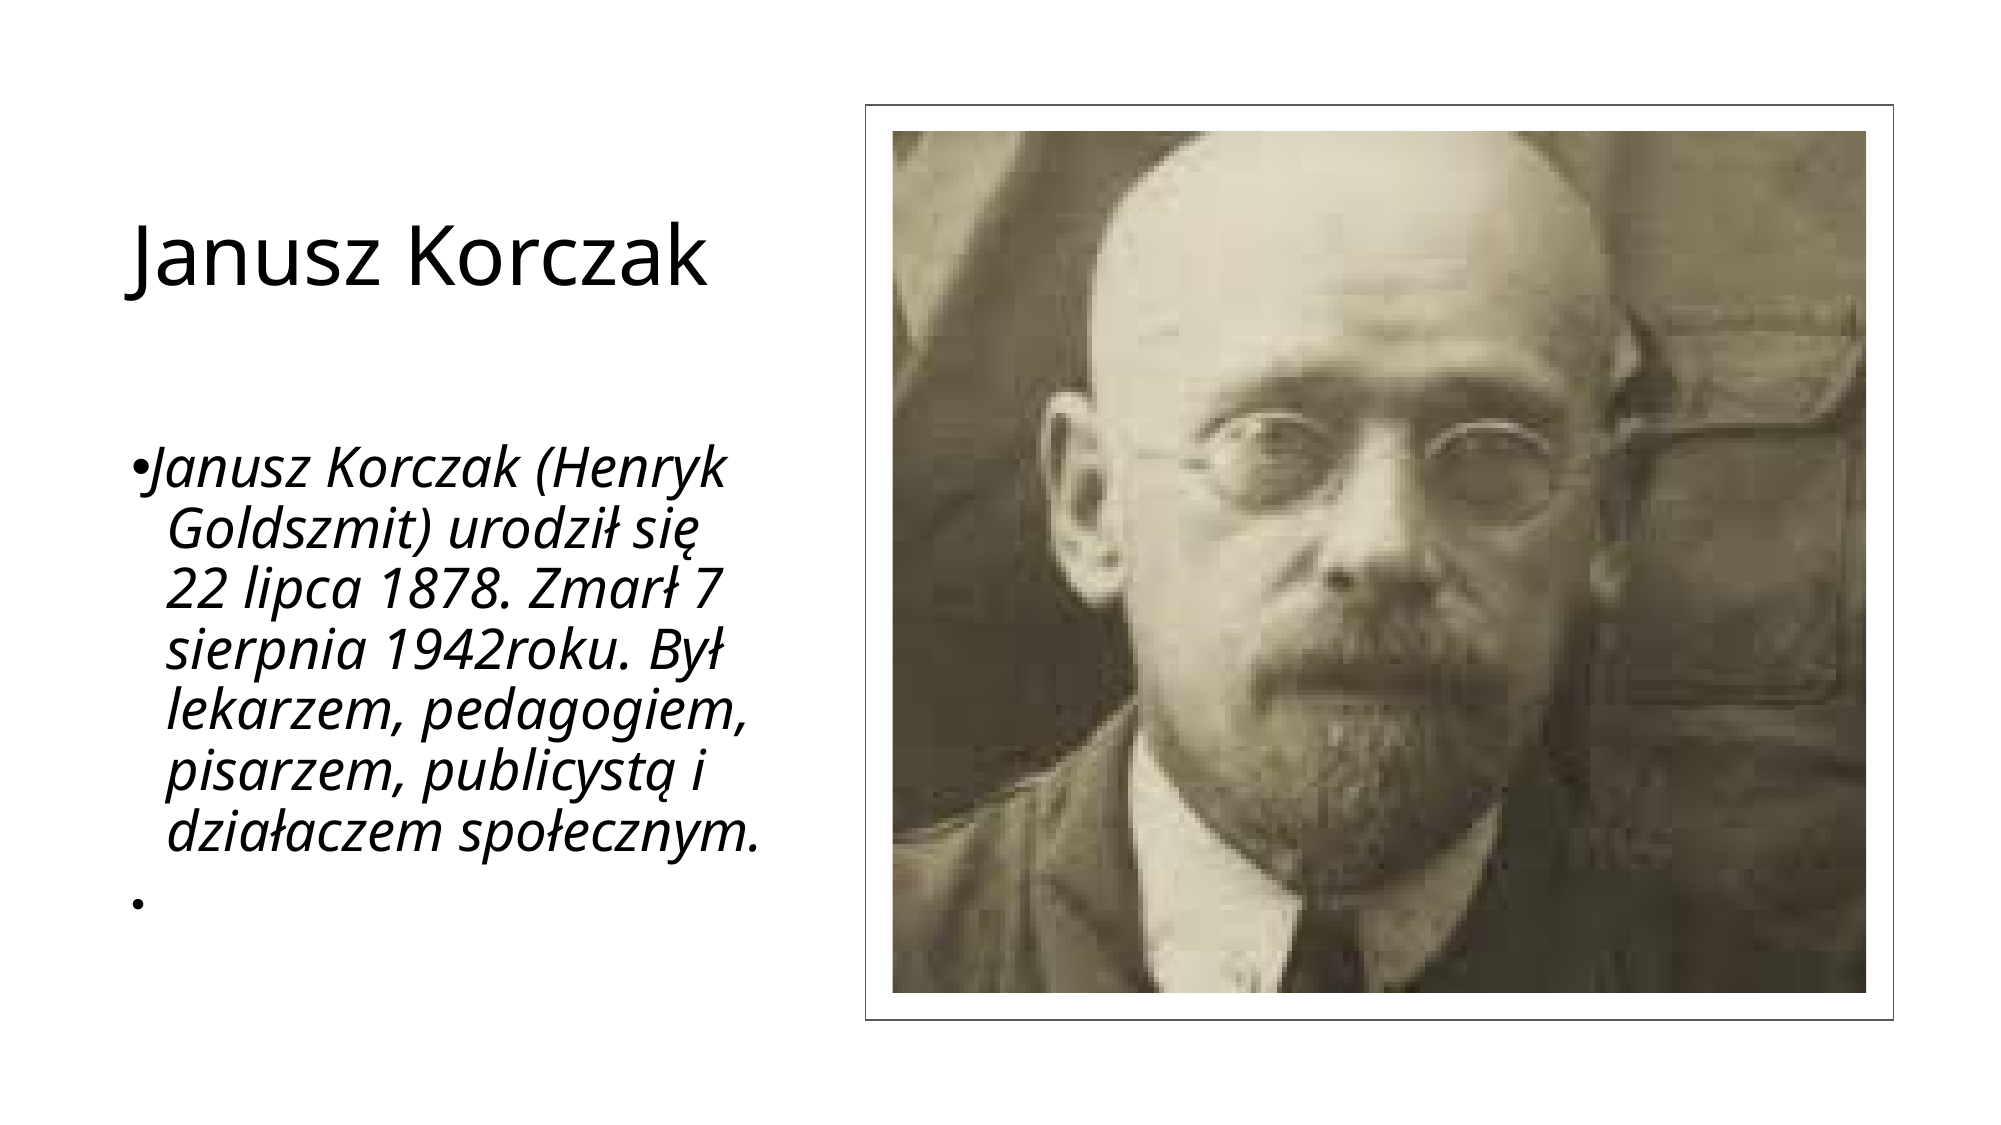

# Janusz Korczak
Janusz Korczak (Henryk Goldszmit) urodził się 22 lipca 1878. Zmarł 7 sierpnia 1942roku. Był lekarzem, pedagogiem, pisarzem, publicystą i działaczem społecznym.